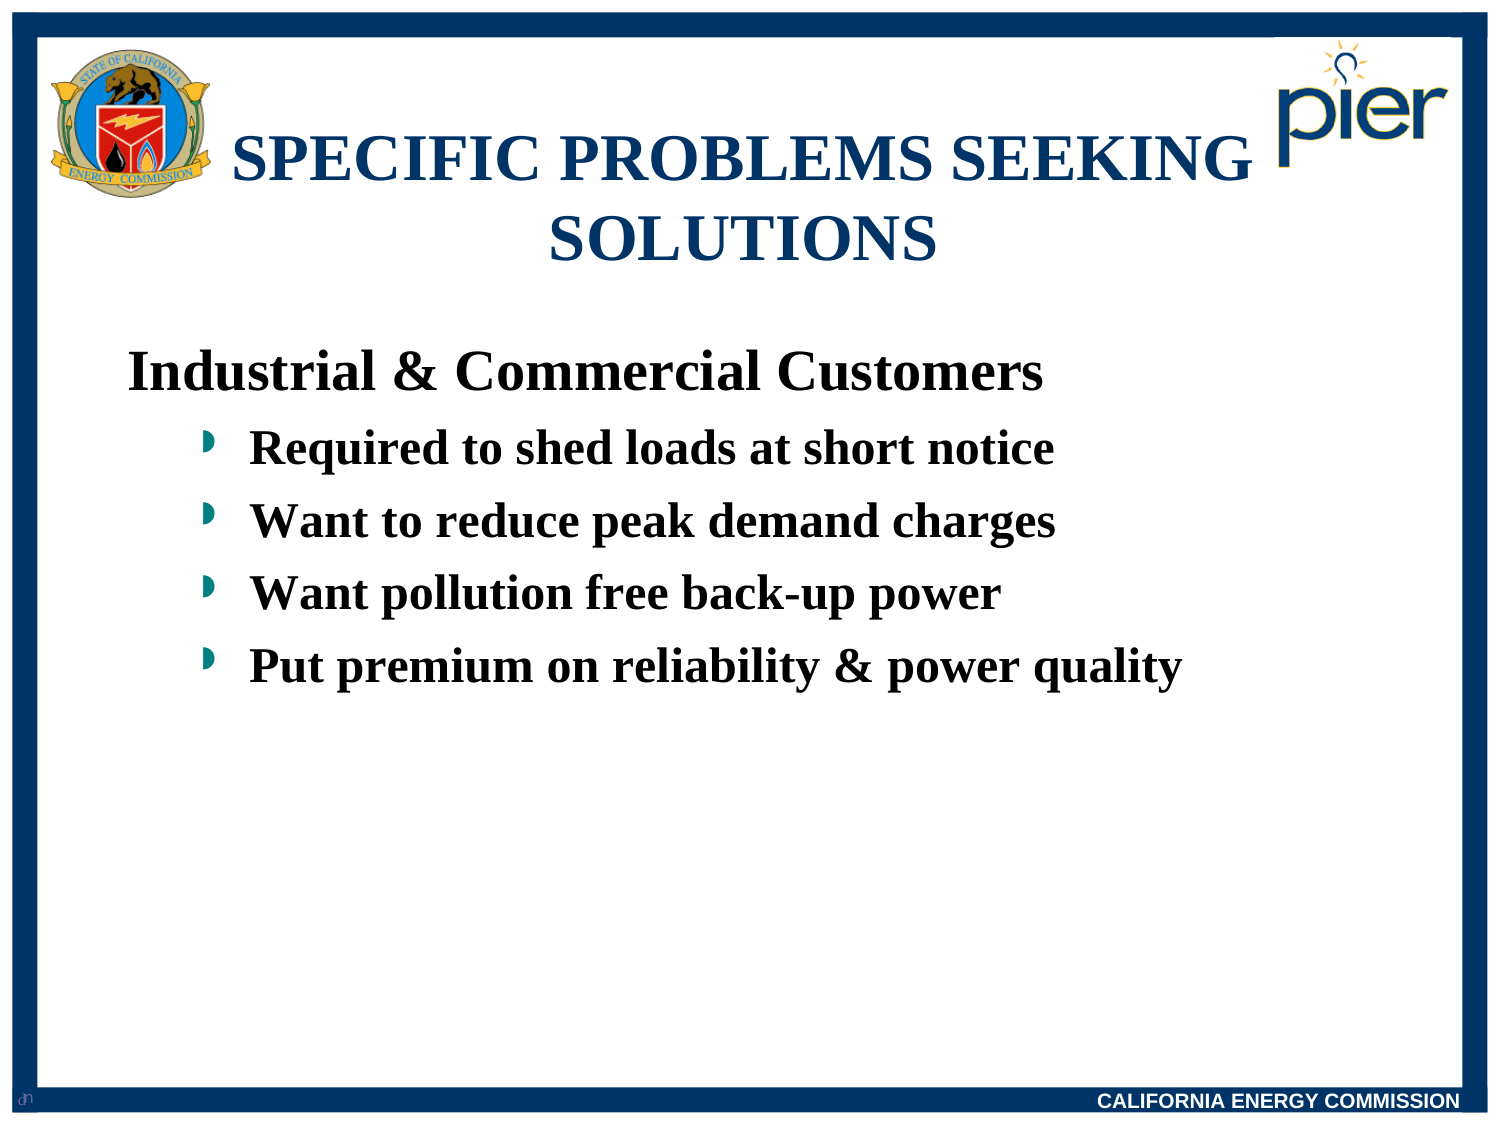

# SPECIFIC PROBLEMS SEEKING SOLUTIONS
Industrial & Commercial Customers
Required to shed loads at short notice
Want to reduce peak demand charges
Want pollution free back-up power
Put premium on reliability & power quality